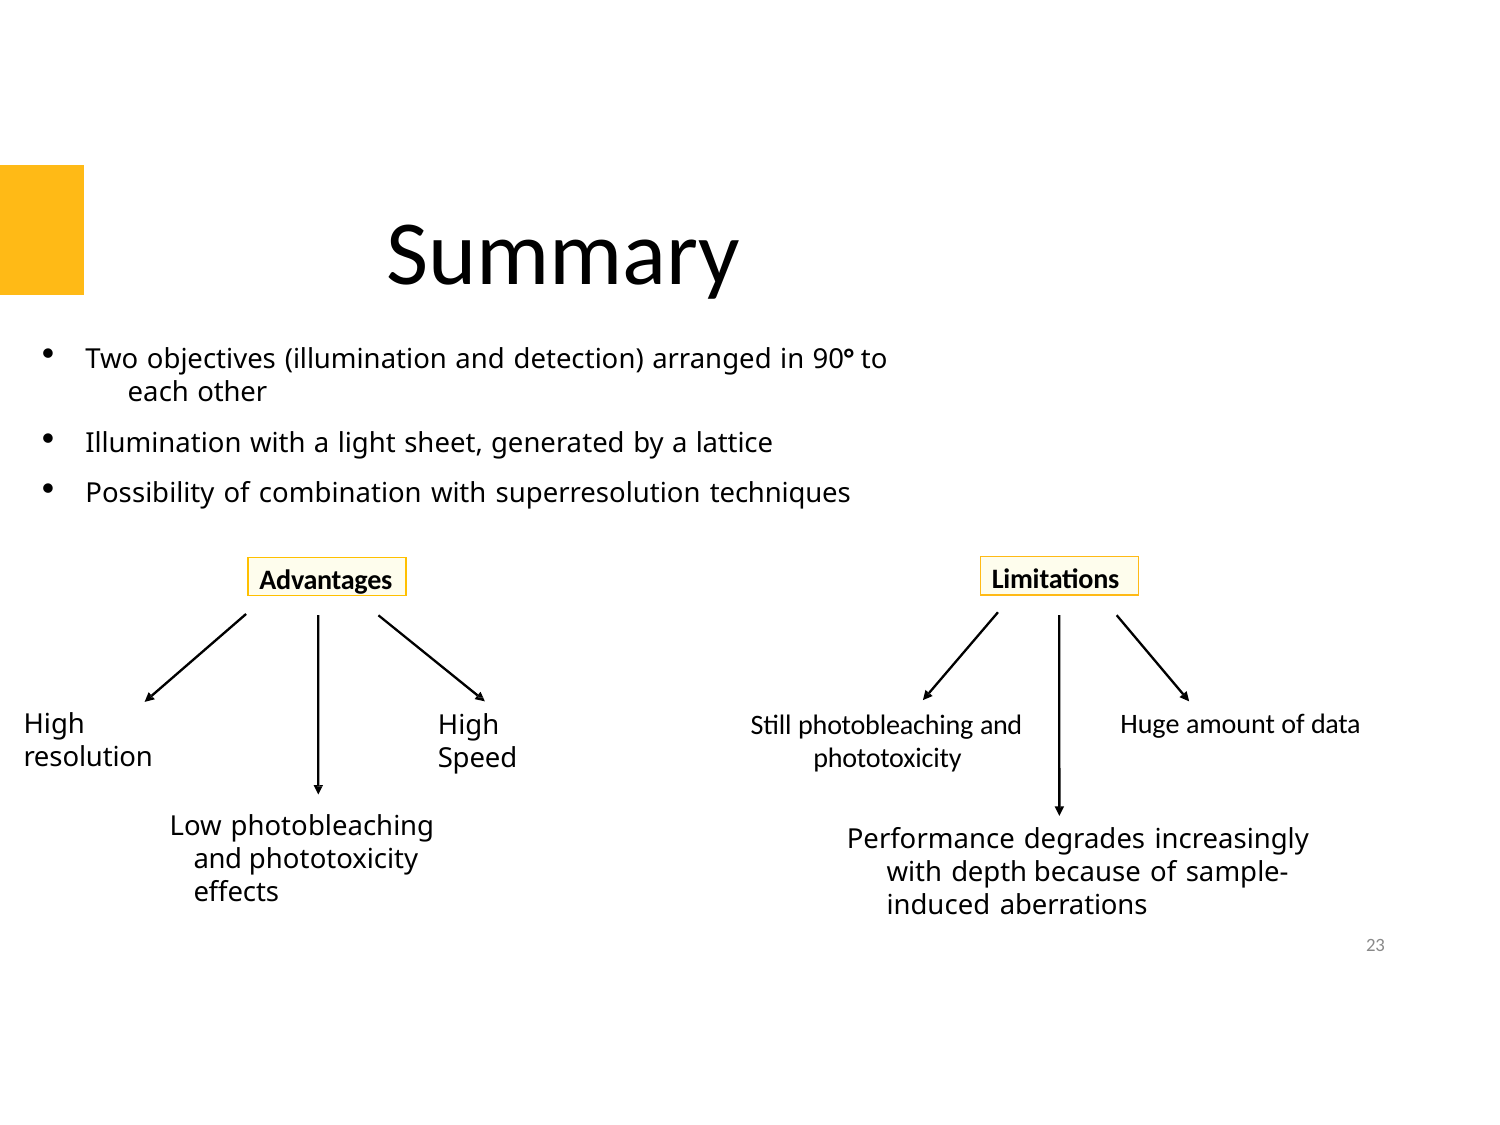

# Summary
Two objectives (illumination and detection) arranged in 90° to each other
Illumination with a light sheet, generated by a lattice
Possibility of combination with superresolution techniques
Limitations
Advantages
Still photobleaching and phototoxicity
Huge amount of data
High resolution
High Speed
Low photobleaching and phototoxicity effects
Performance degrades increasingly with depth because of sample-induced aberrations
23